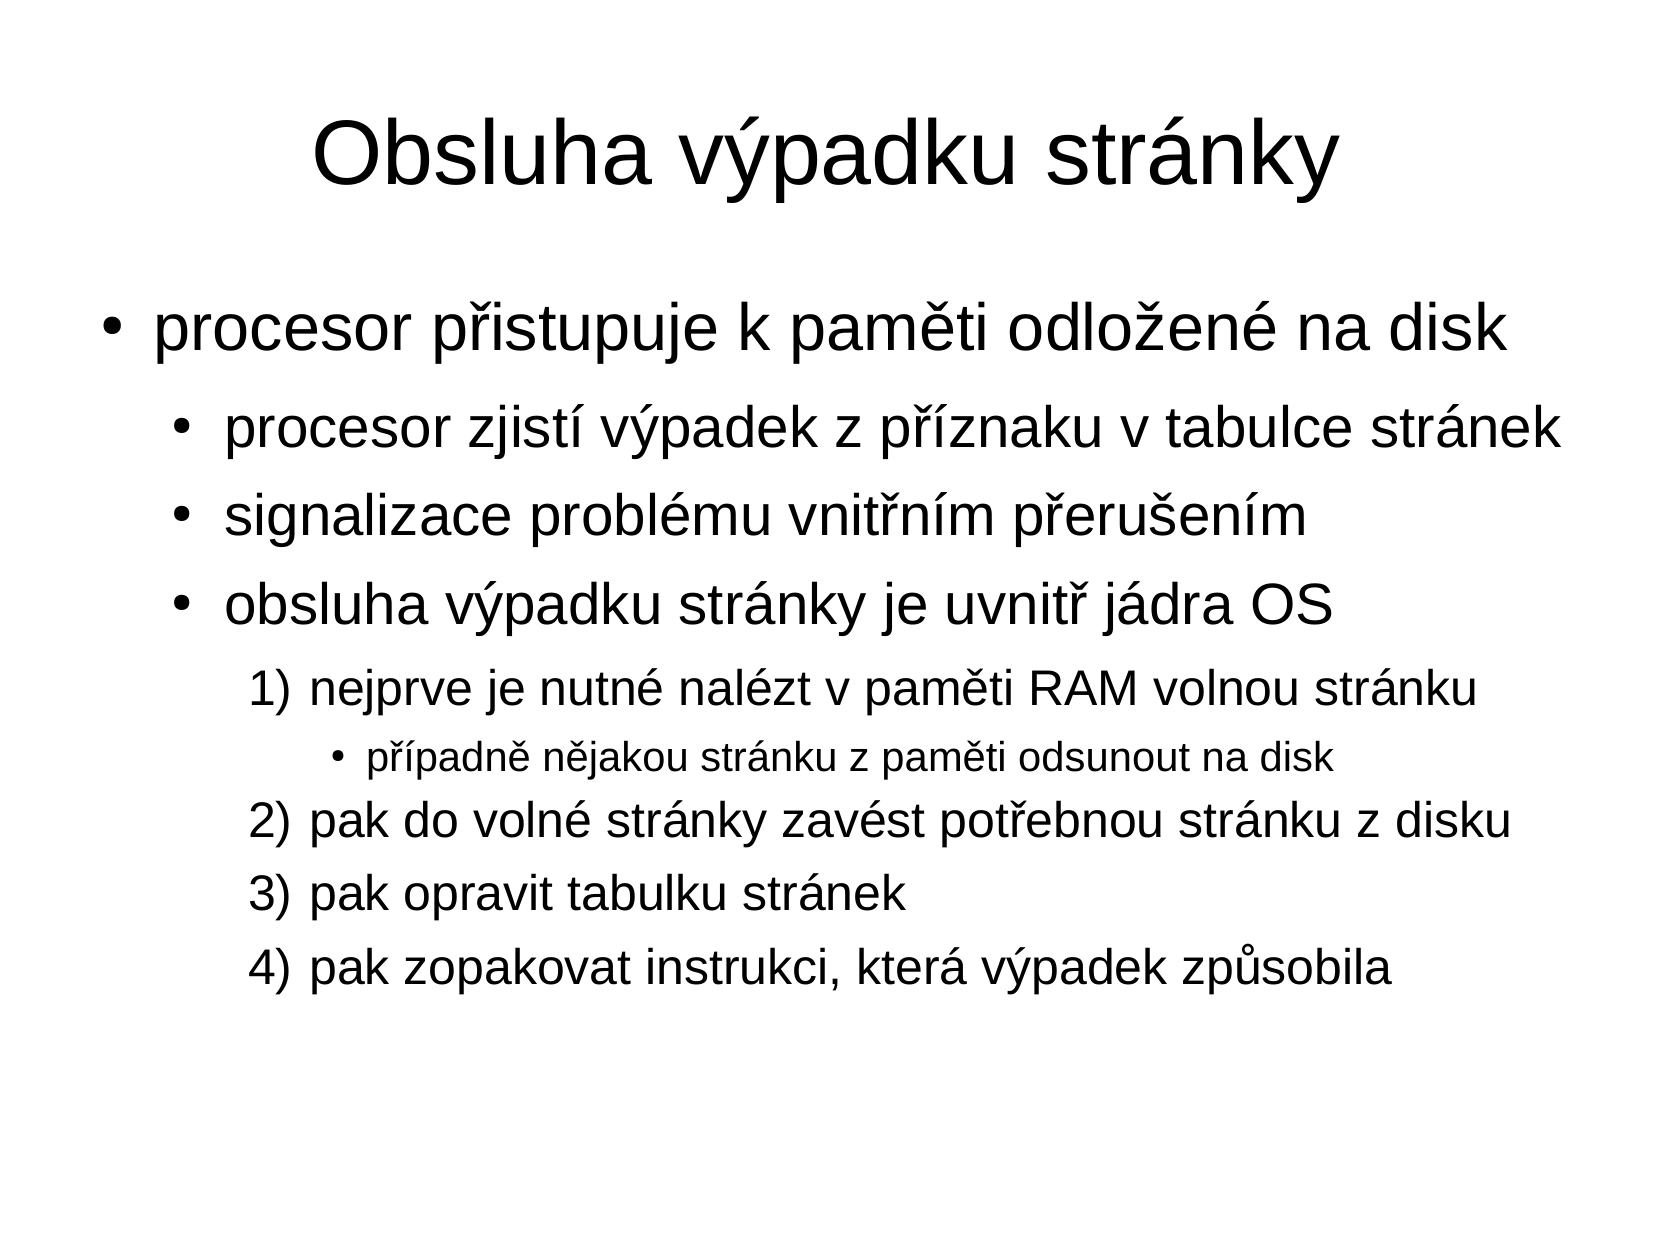

# Obsluha výpadku stránky
procesor přistupuje k paměti odložené na disk
procesor zjistí výpadek z příznaku v tabulce stránek
signalizace problému vnitřním přerušením
obsluha výpadku stránky je uvnitř jádra OS
 nejprve je nutné nalézt v paměti RAM volnou stránku
případně nějakou stránku z paměti odsunout na disk
 pak do volné stránky zavést potřebnou stránku z disku
 pak opravit tabulku stránek
 pak zopakovat instrukci, která výpadek způsobila